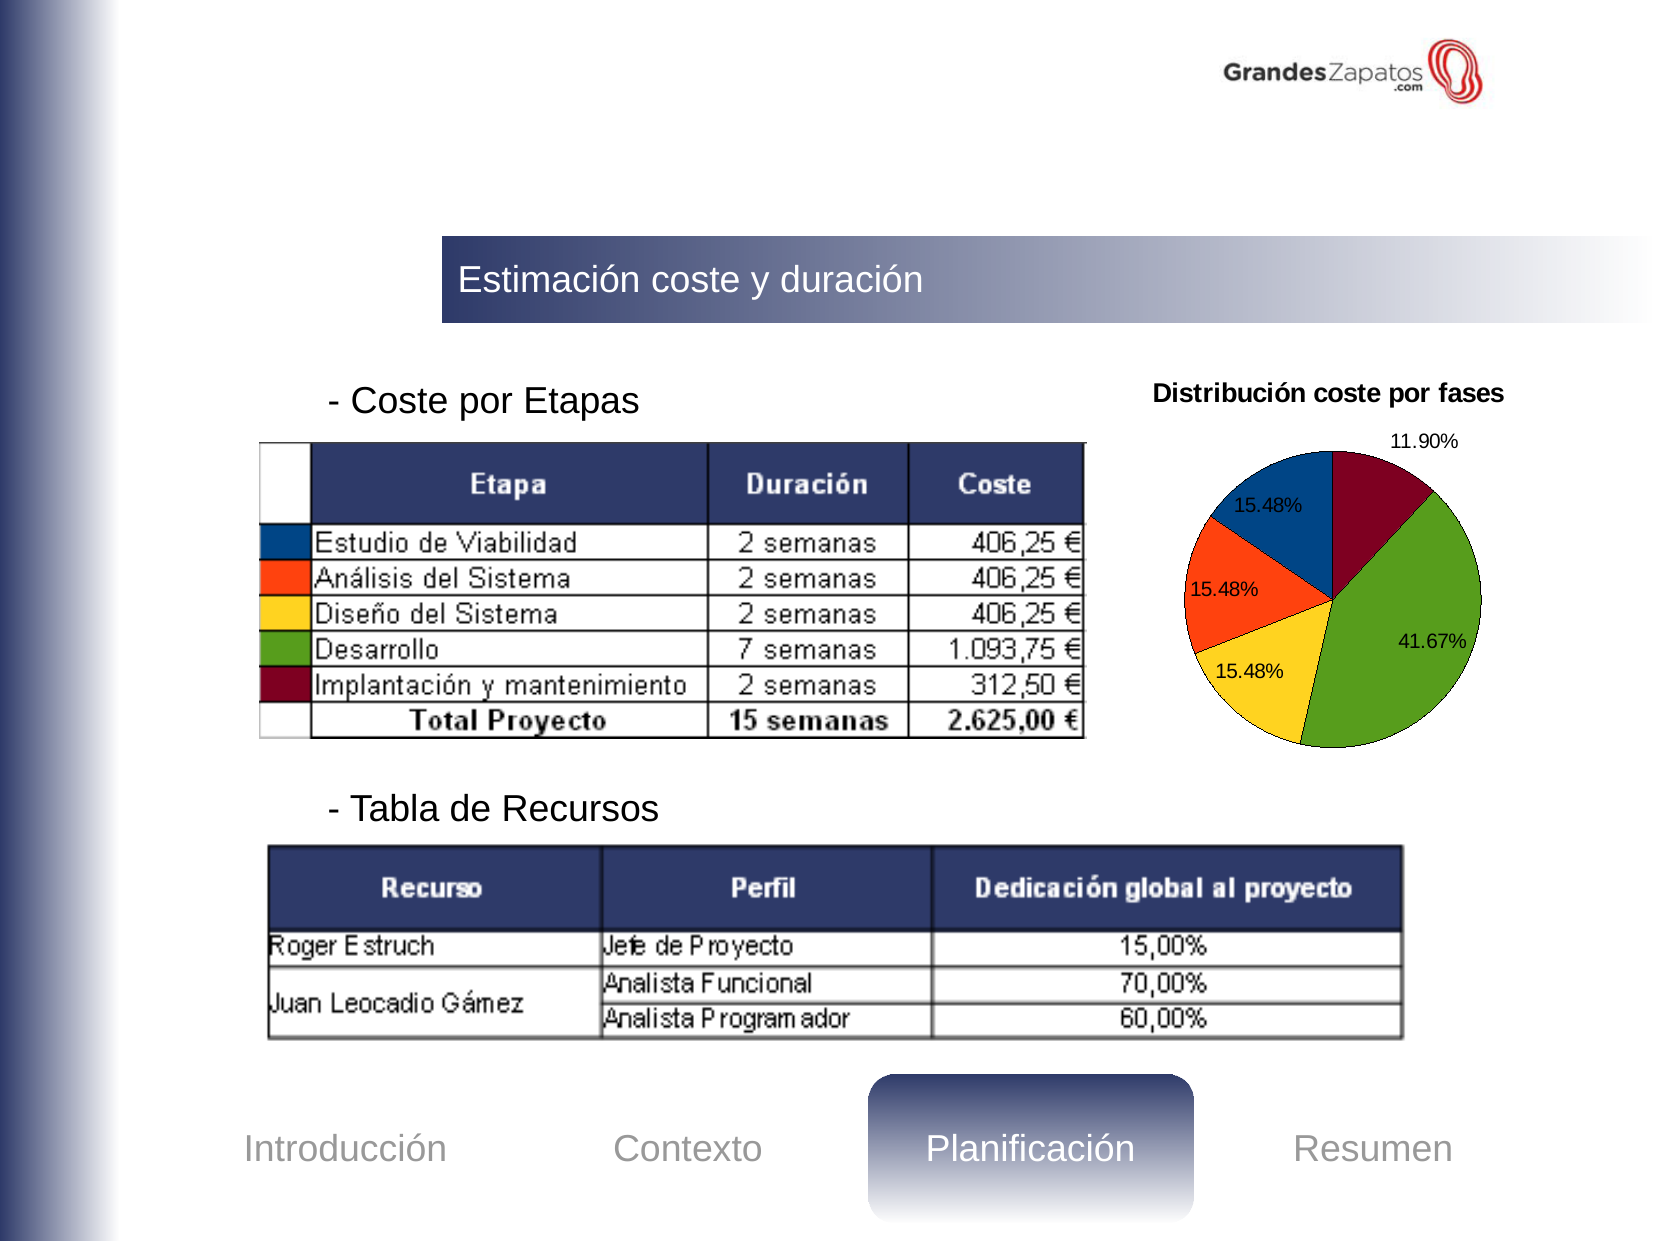

Estimación coste y duración
### Chart: Distribución coste por fases
| Category | Columna J |
|---|---|
| 1 | 0.154761904761905 |
| 2 | 0.154761904761905 |
| 3 | 0.154761904761905 |
| 4 | 0.416666666666667 |
| 5 | 0.119047619047619 |- Coste por Etapas
- Tabla de Recursos
Introducción
Contexto
Planificación
Resumen